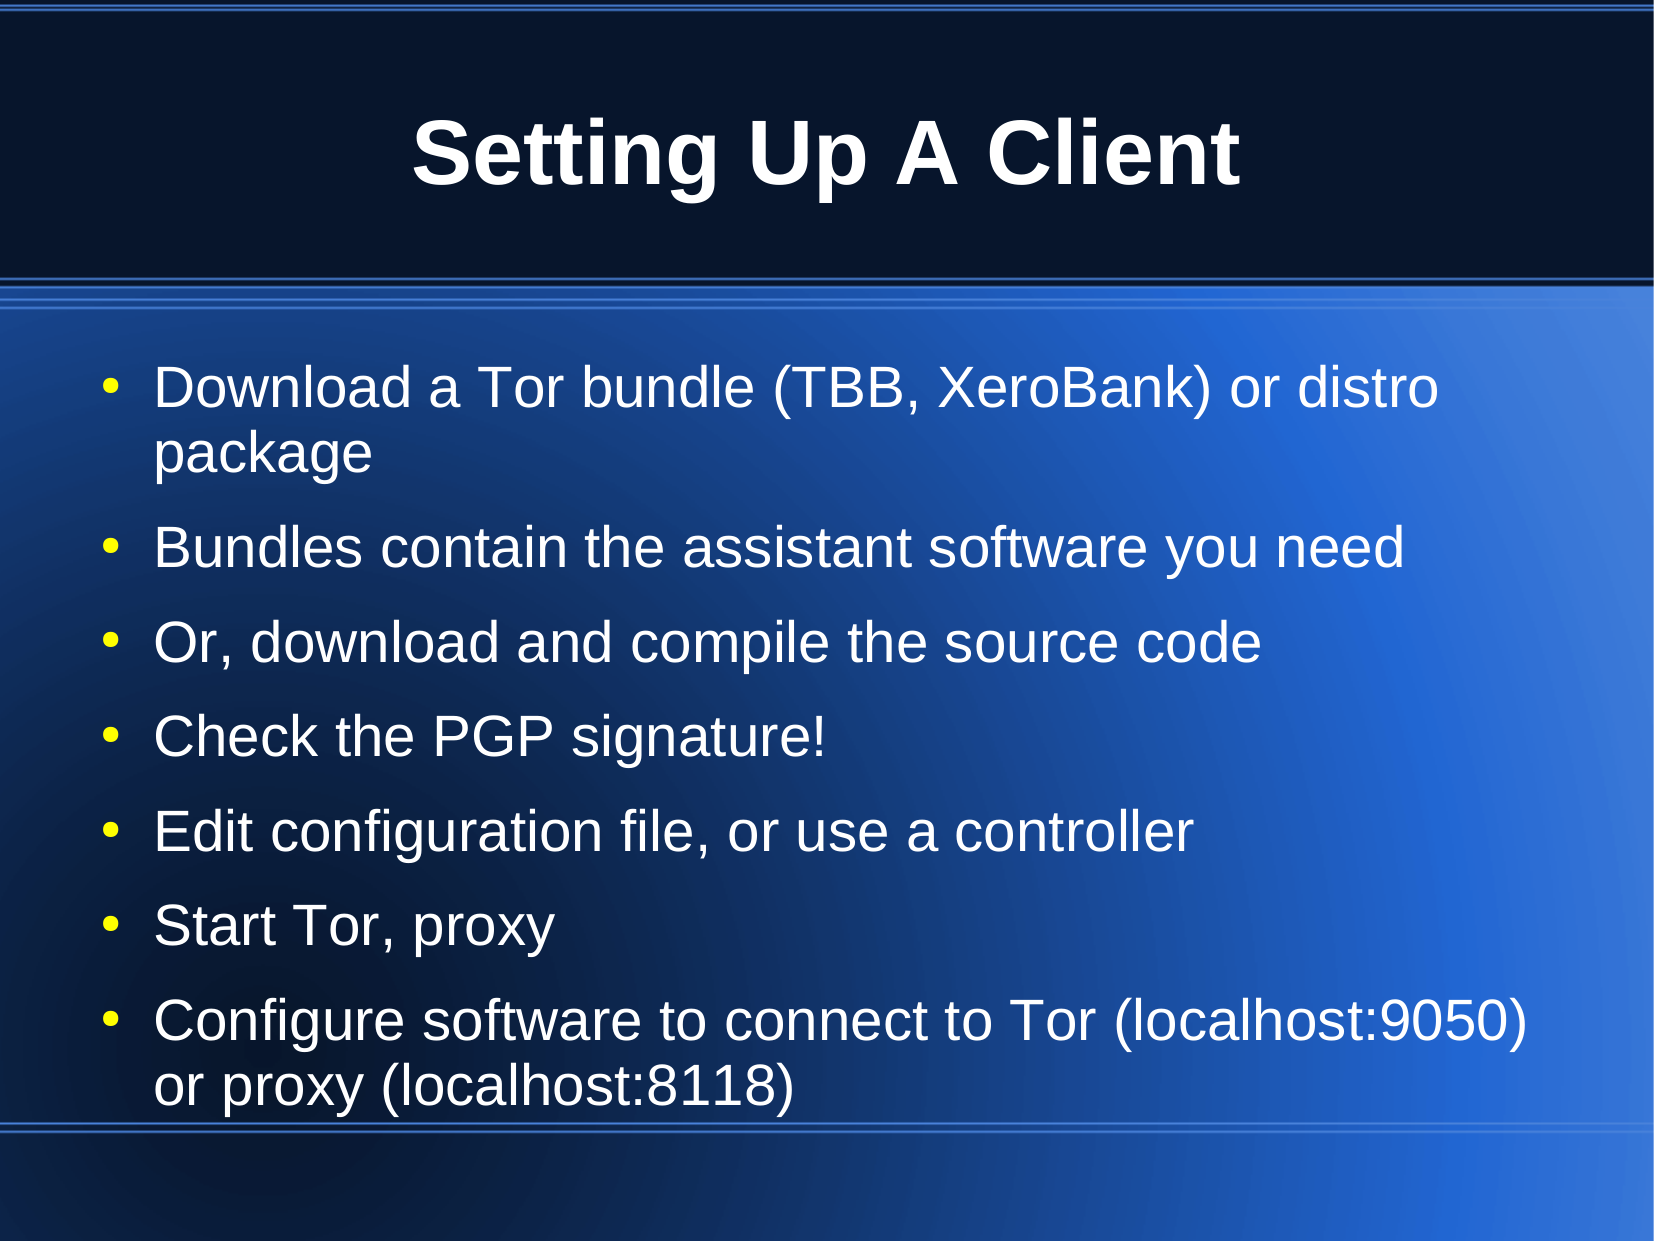

# Setting Up A Client
Download a Tor bundle (TBB, XeroBank) or distro package
Bundles contain the assistant software you need
Or, download and compile the source code
Check the PGP signature!
Edit configuration file, or use a controller
Start Tor, proxy
Configure software to connect to Tor (localhost:9050) or proxy (localhost:8118)